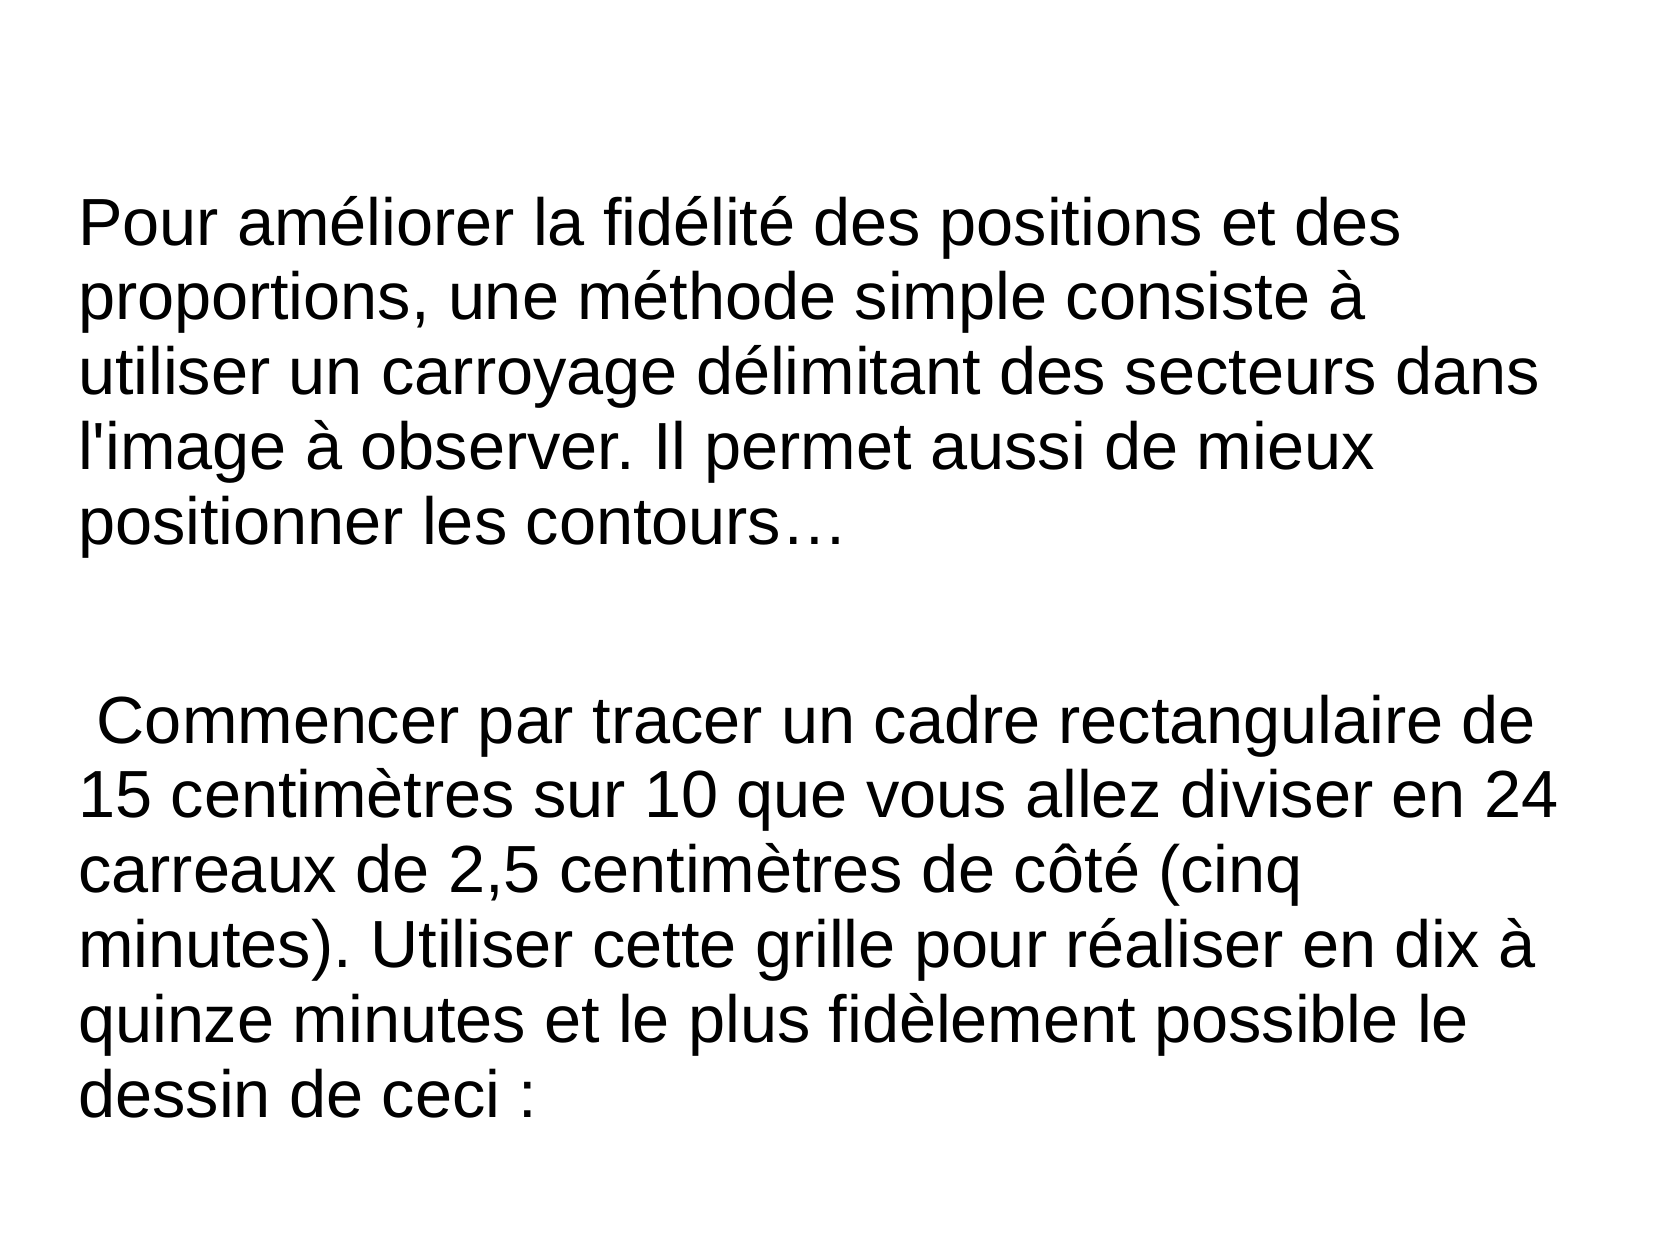

Pour améliorer la fidélité des positions et des proportions, une méthode simple consiste à utiliser un carroyage délimitant des secteurs dans l'image à observer. Il permet aussi de mieux positionner les contours…
 Commencer par tracer un cadre rectangulaire de 15 centimètres sur 10 que vous allez diviser en 24 carreaux de 2,5 centimètres de côté (cinq minutes). Utiliser cette grille pour réaliser en dix à quinze minutes et le plus fidèlement possible le dessin de ceci :